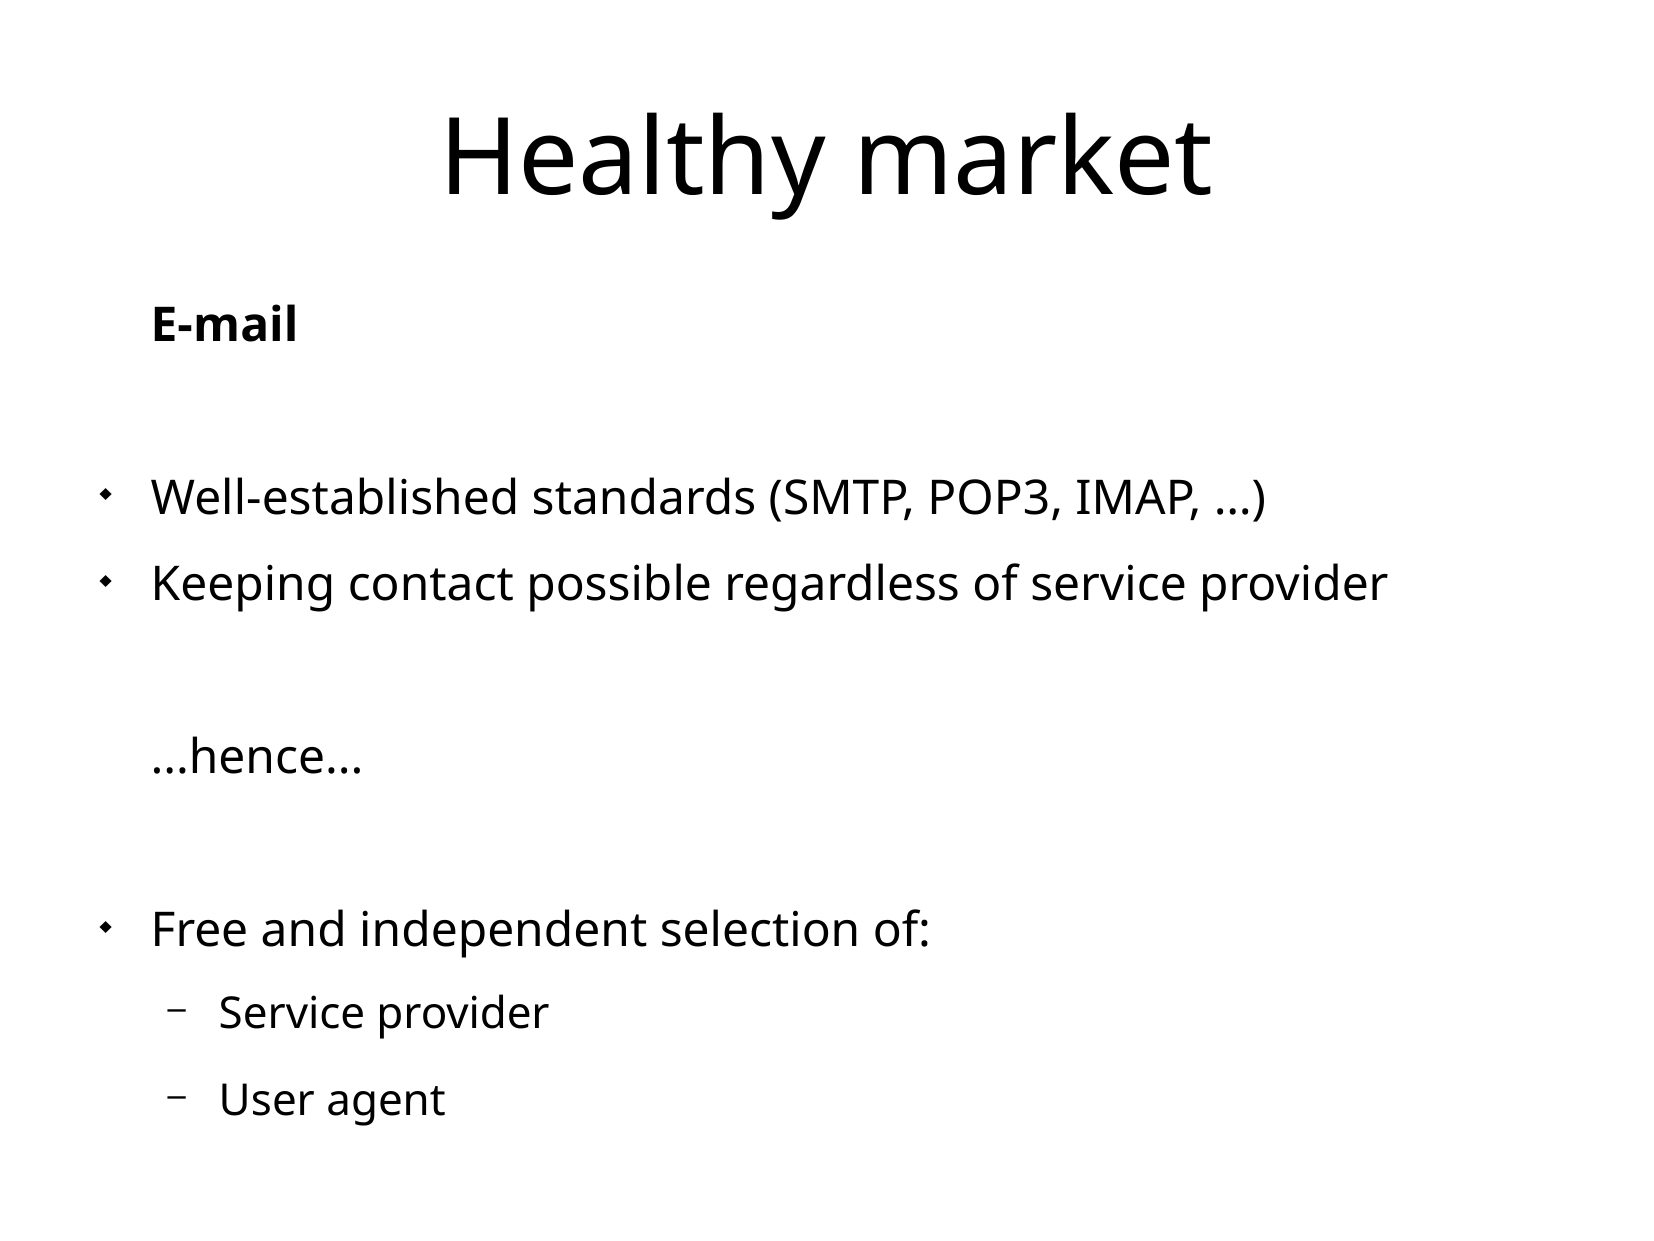

# Healthy market
E-mail
Well-established standards (SMTP, POP3, IMAP, …)
Keeping contact possible regardless of service provider
...hence...
Free and independent selection of:
Service provider
User agent